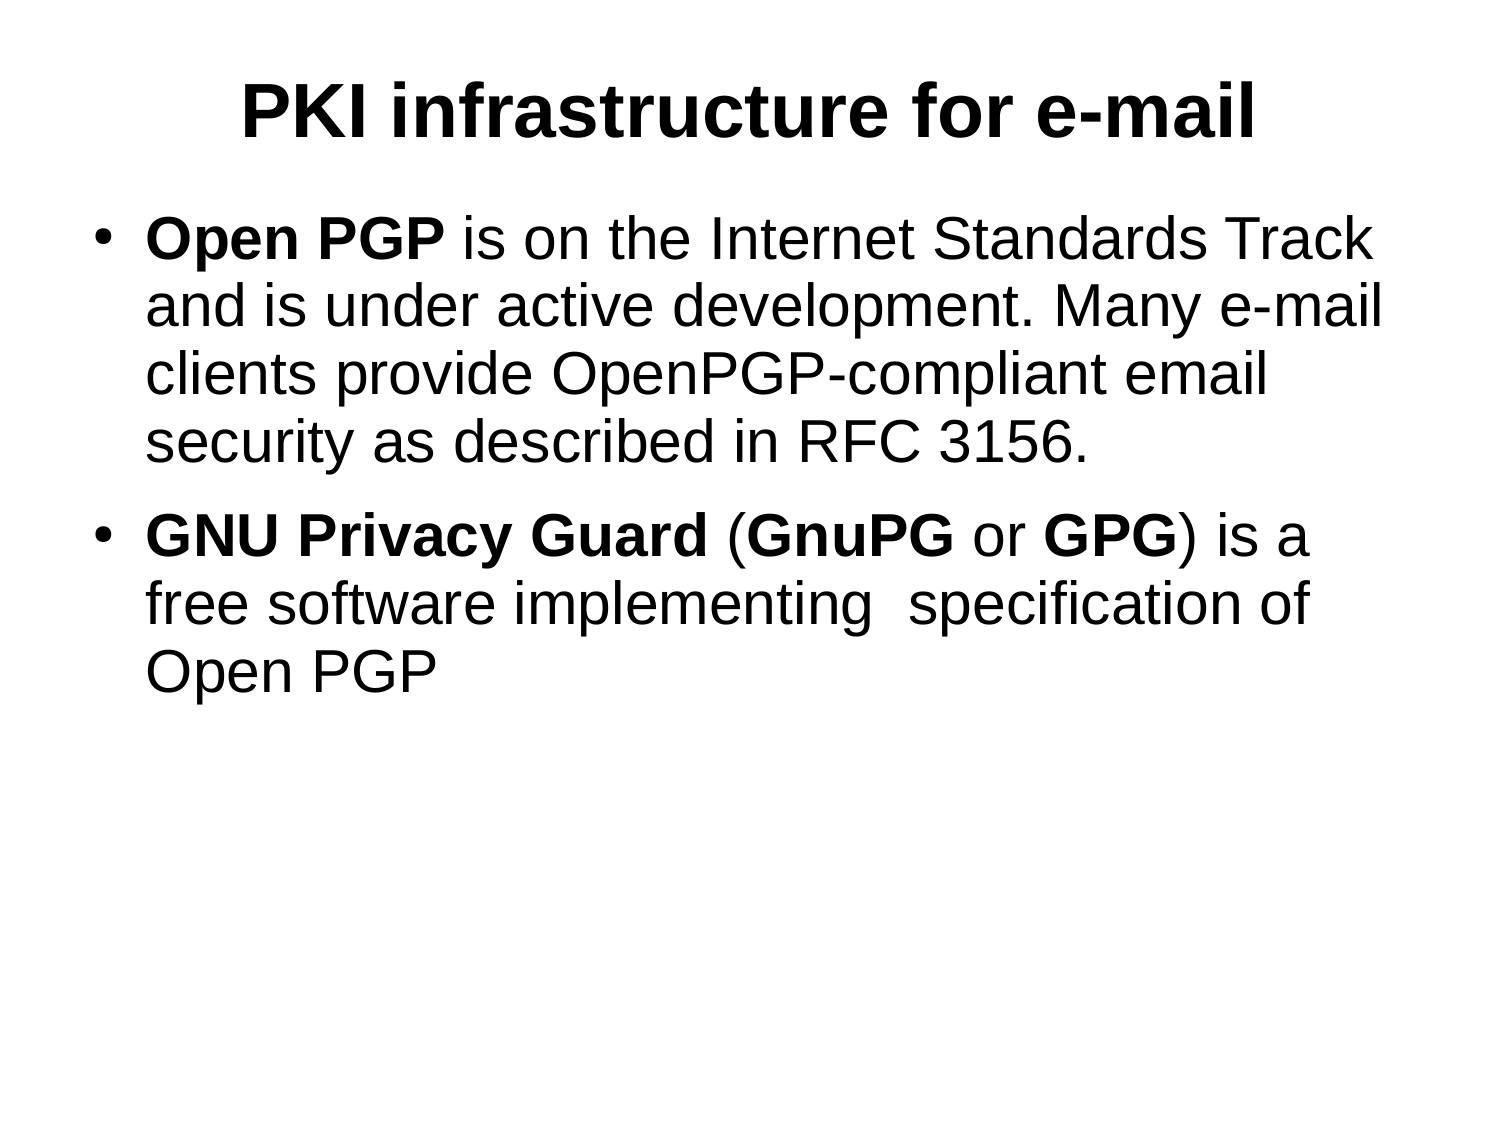

# PKI infrastructure for e-mail
Open PGP is on the Internet Standards Track and is under active development. Many e-mail clients provide OpenPGP-compliant email security as described in RFC 3156.
GNU Privacy Guard (GnuPG or GPG) is a free software implementing specification of Open PGP